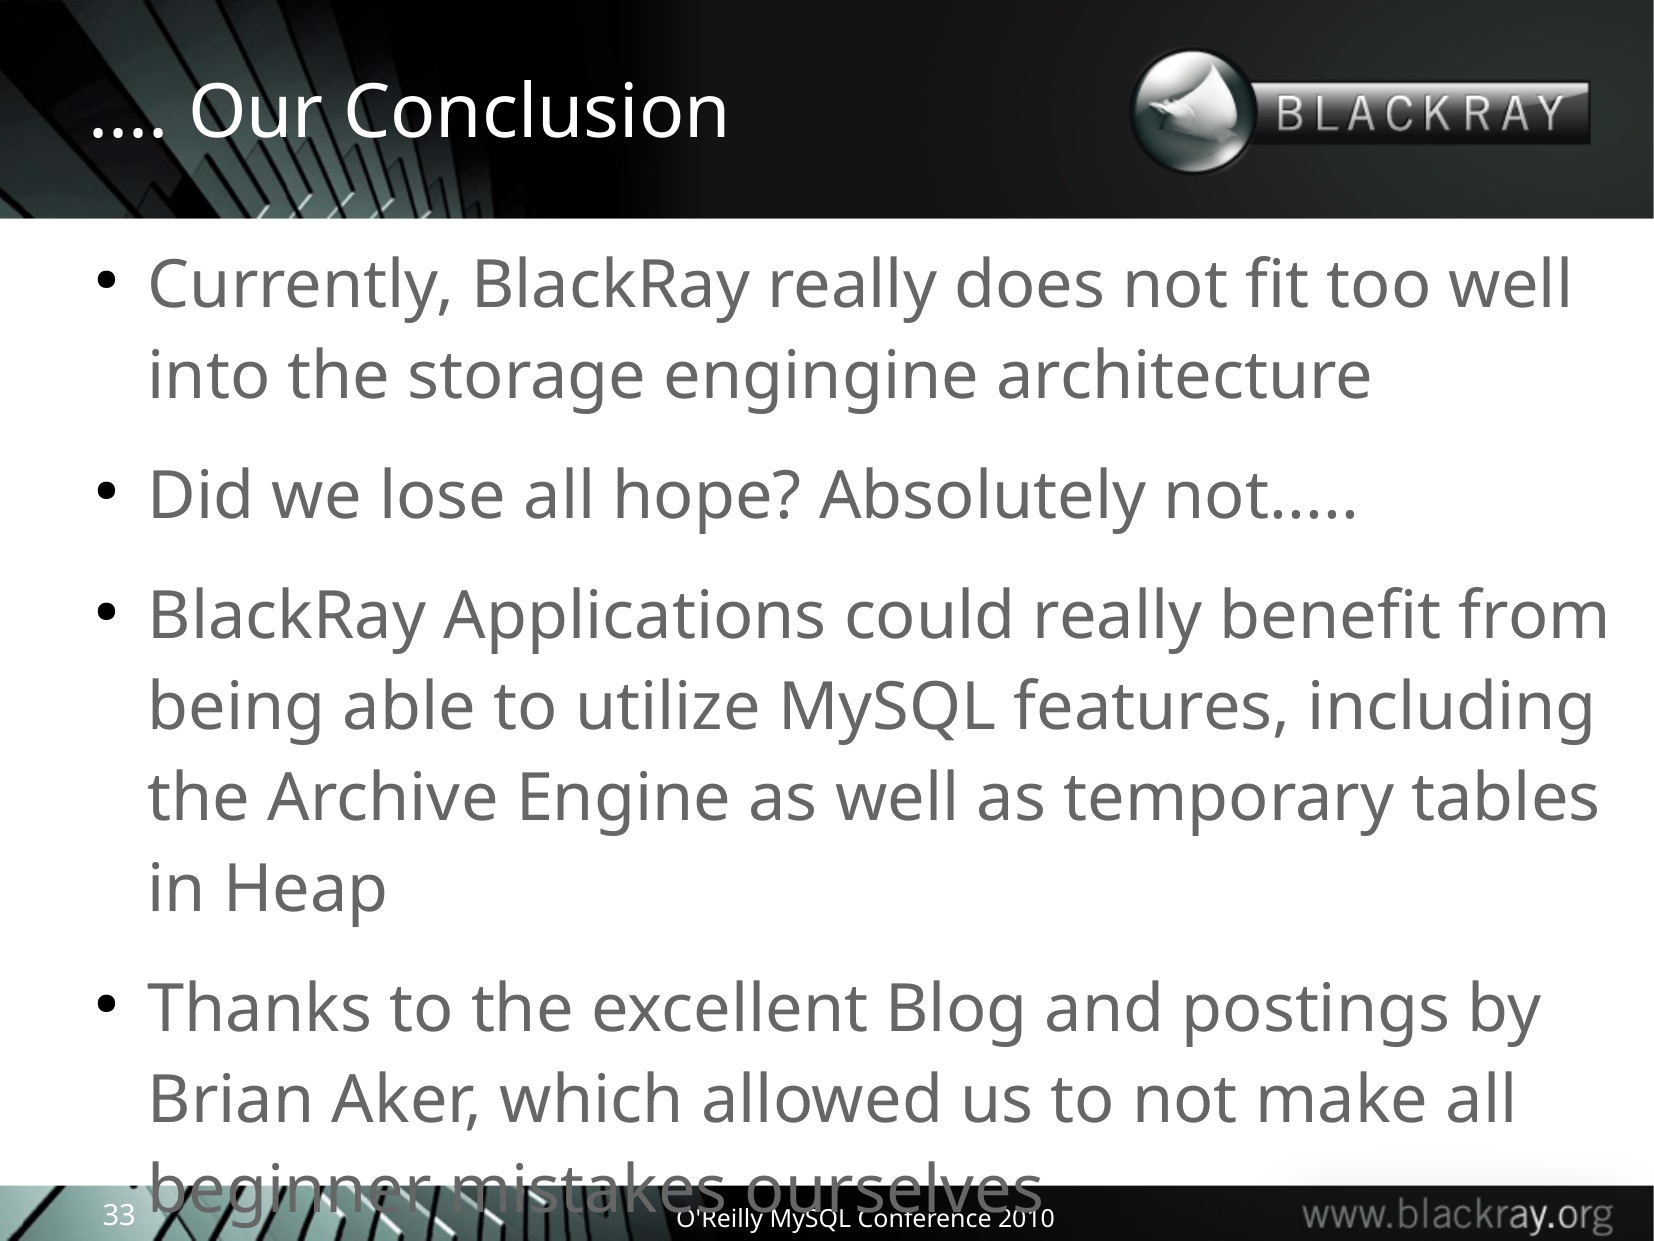

# .... Our Conclusion
Currently, BlackRay really does not fit too well into the storage engingine architecture
Did we lose all hope? Absolutely not.....
BlackRay Applications could really benefit from being able to utilize MySQL features, including the Archive Engine as well as temporary tables in Heap
Thanks to the excellent Blog and postings by Brian Aker, which allowed us to not make all beginner mistakes ourselves